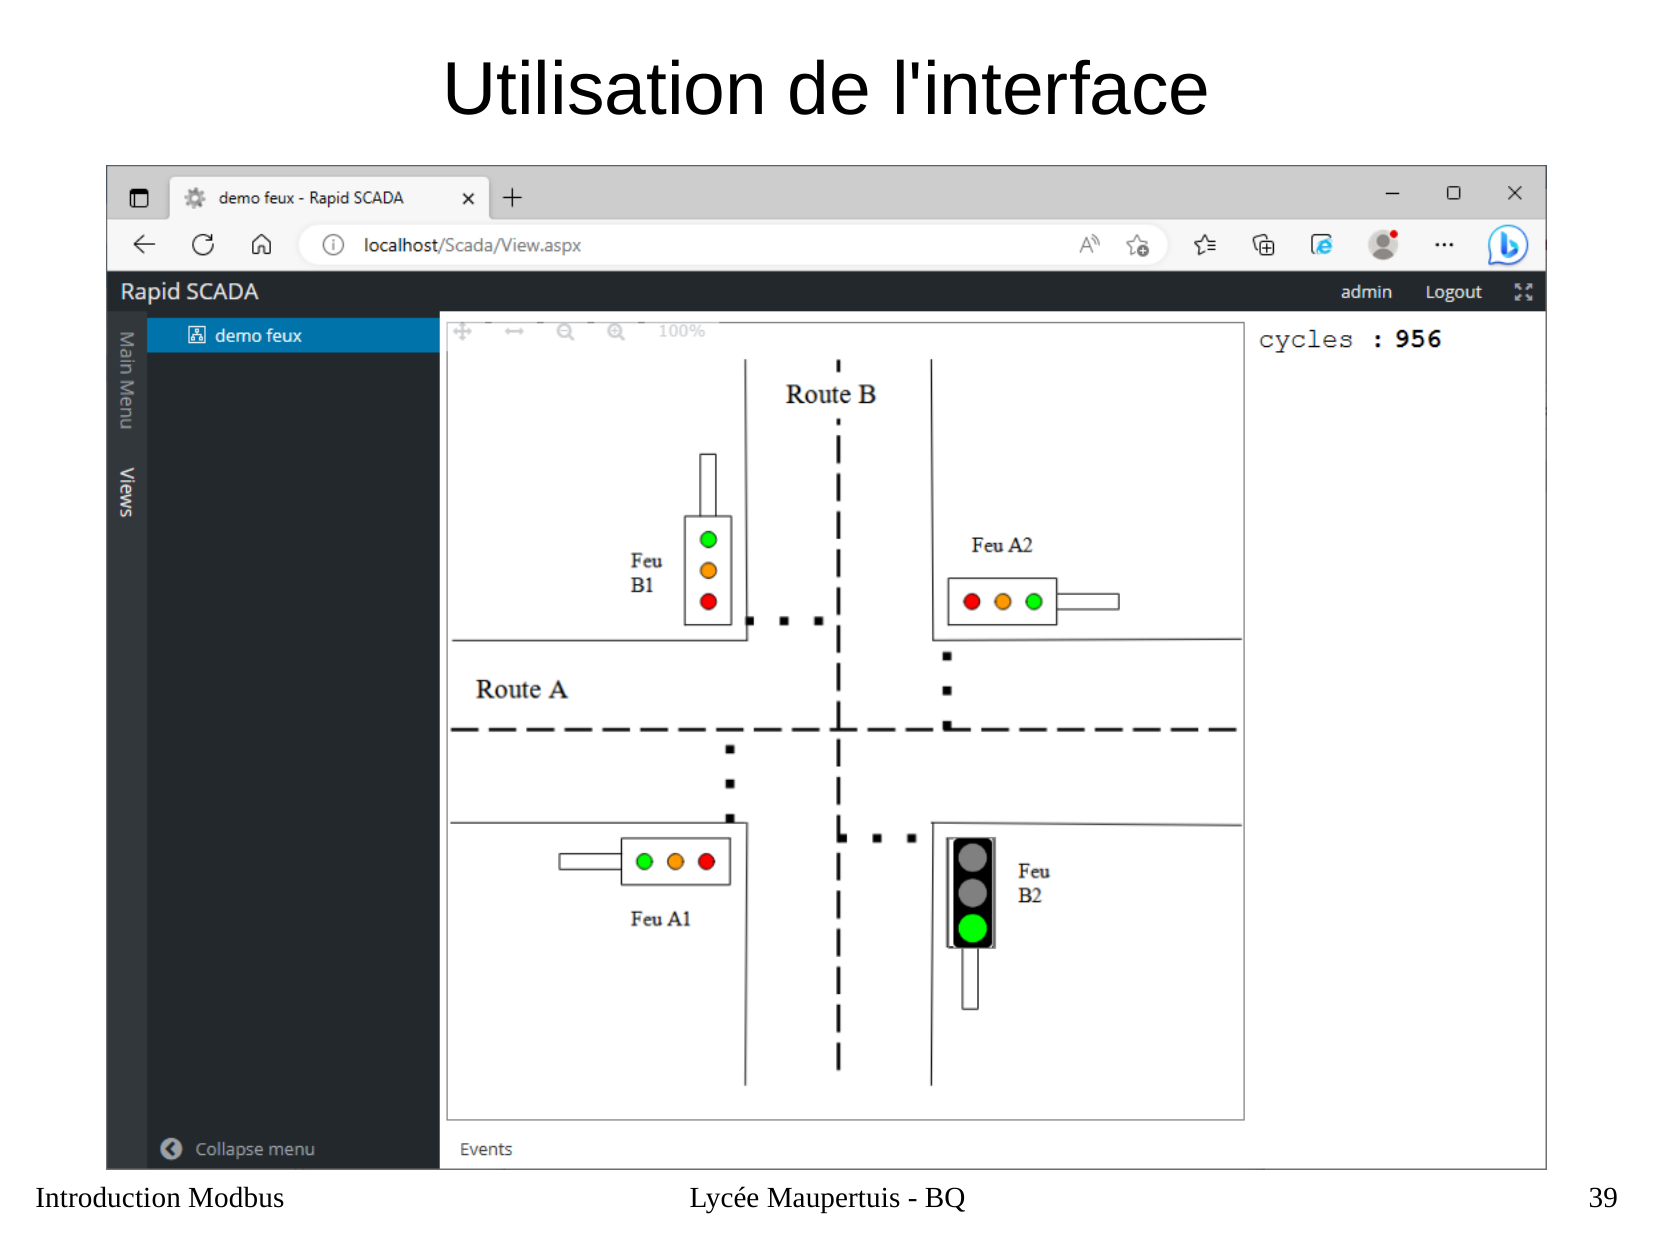

# Utilisation de l'interface
Introduction Modbus
Lycée Maupertuis - BQ
39